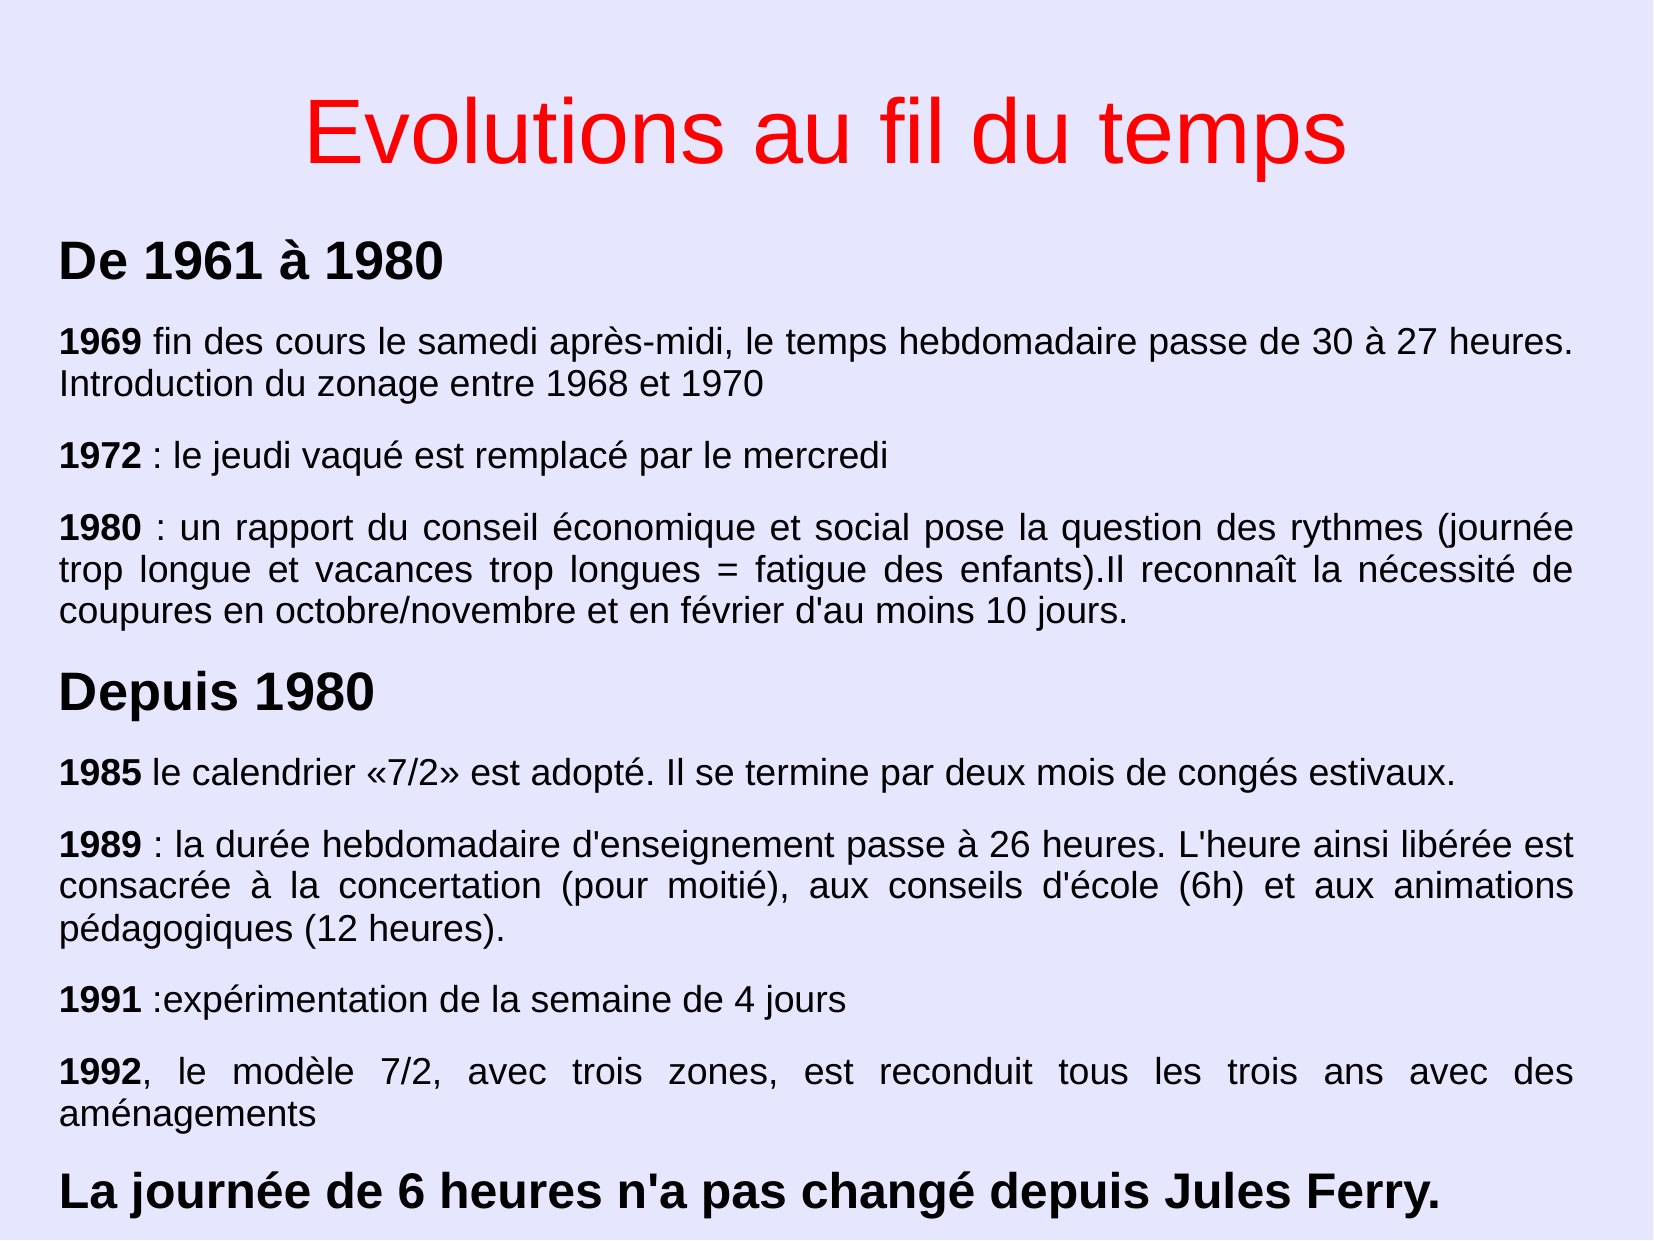

# Evolutions au fil du temps
De 1961 à 1980
1969 fin des cours le samedi après-midi, le temps hebdomadaire passe de 30 à 27 heures. Introduction du zonage entre 1968 et 1970
1972 : le jeudi vaqué est remplacé par le mercredi
1980 : un rapport du conseil économique et social pose la question des rythmes (journée trop longue et vacances trop longues = fatigue des enfants).Il reconnaît la nécessité de coupures en octobre/novembre et en février d'au moins 10 jours.
Depuis 1980
1985 le calendrier «7/2» est adopté. Il se termine par deux mois de congés estivaux.
1989 : la durée hebdomadaire d'enseignement passe à 26 heures. L'heure ainsi libérée est consacrée à la concertation (pour moitié), aux conseils d'école (6h) et aux animations pédagogiques (12 heures).
1991 :expérimentation de la semaine de 4 jours
1992, le modèle 7/2, avec trois zones, est reconduit tous les trois ans avec des aménagements
La journée de 6 heures n'a pas changé depuis Jules Ferry.